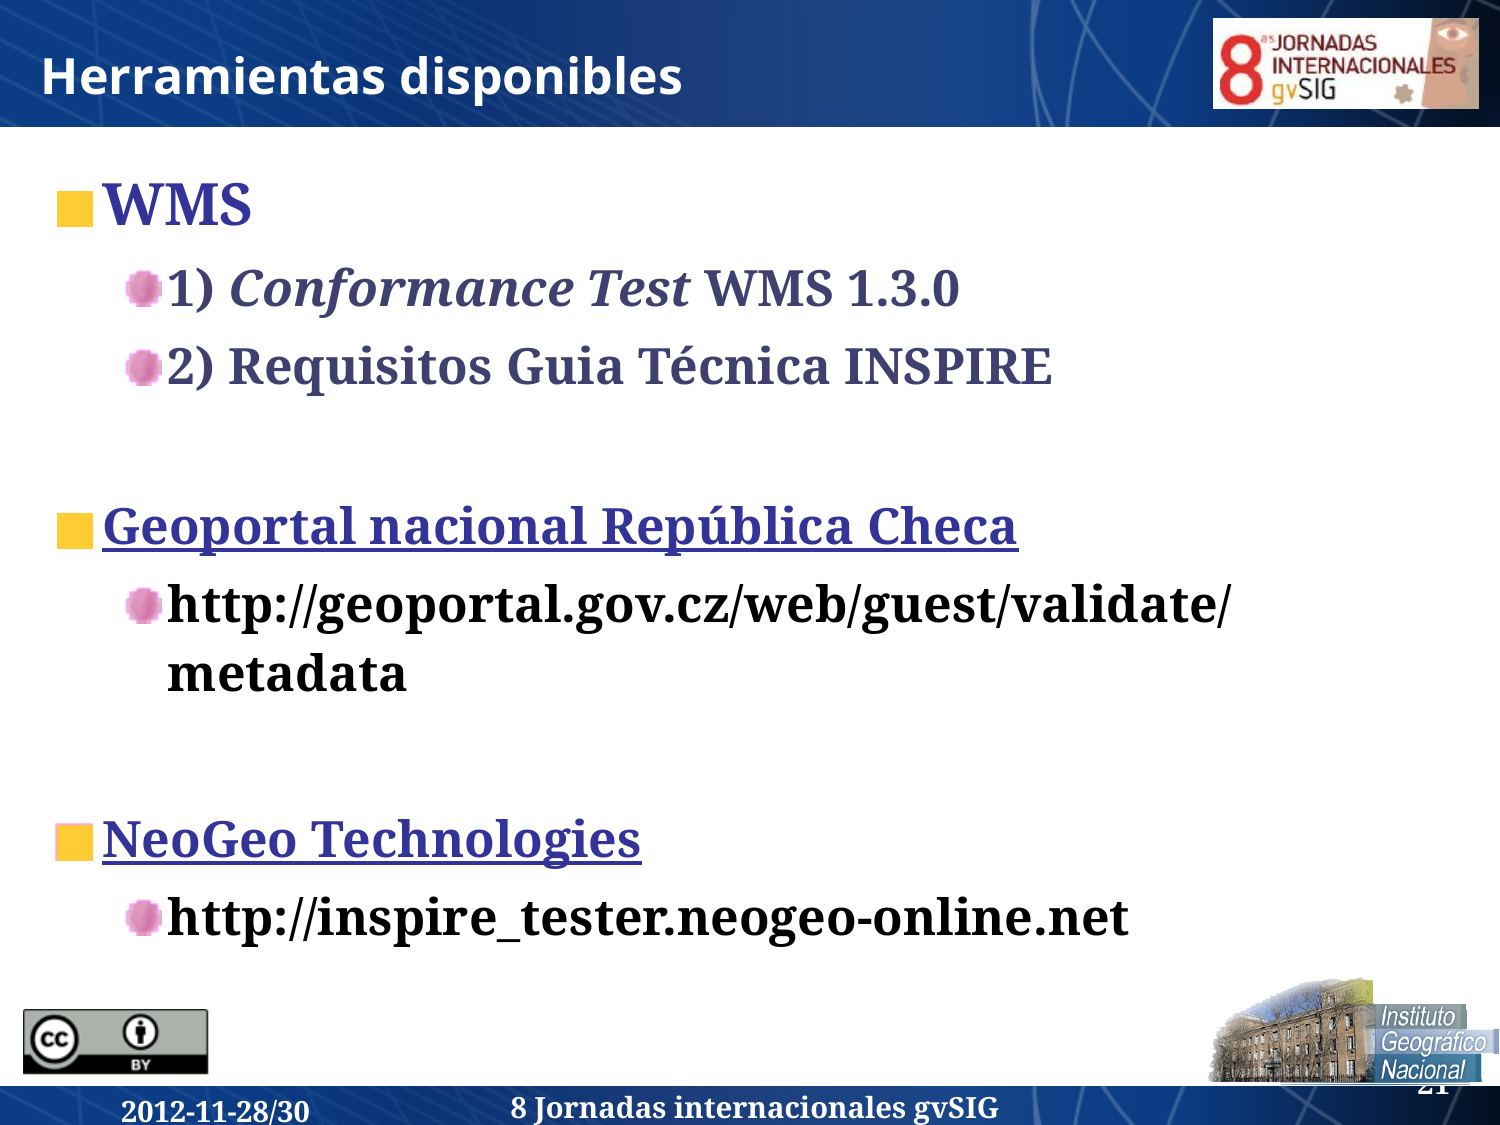

# Herramientas disponibles
WMS
1) Conformance Test WMS 1.3.0
2) Requisitos Guia Técnica INSPIRE
Geoportal nacional República Checa
http://geoportal.gov.cz/web/guest/validate/metadata
NeoGeo Technologies
http://inspire_tester.neogeo-online.net